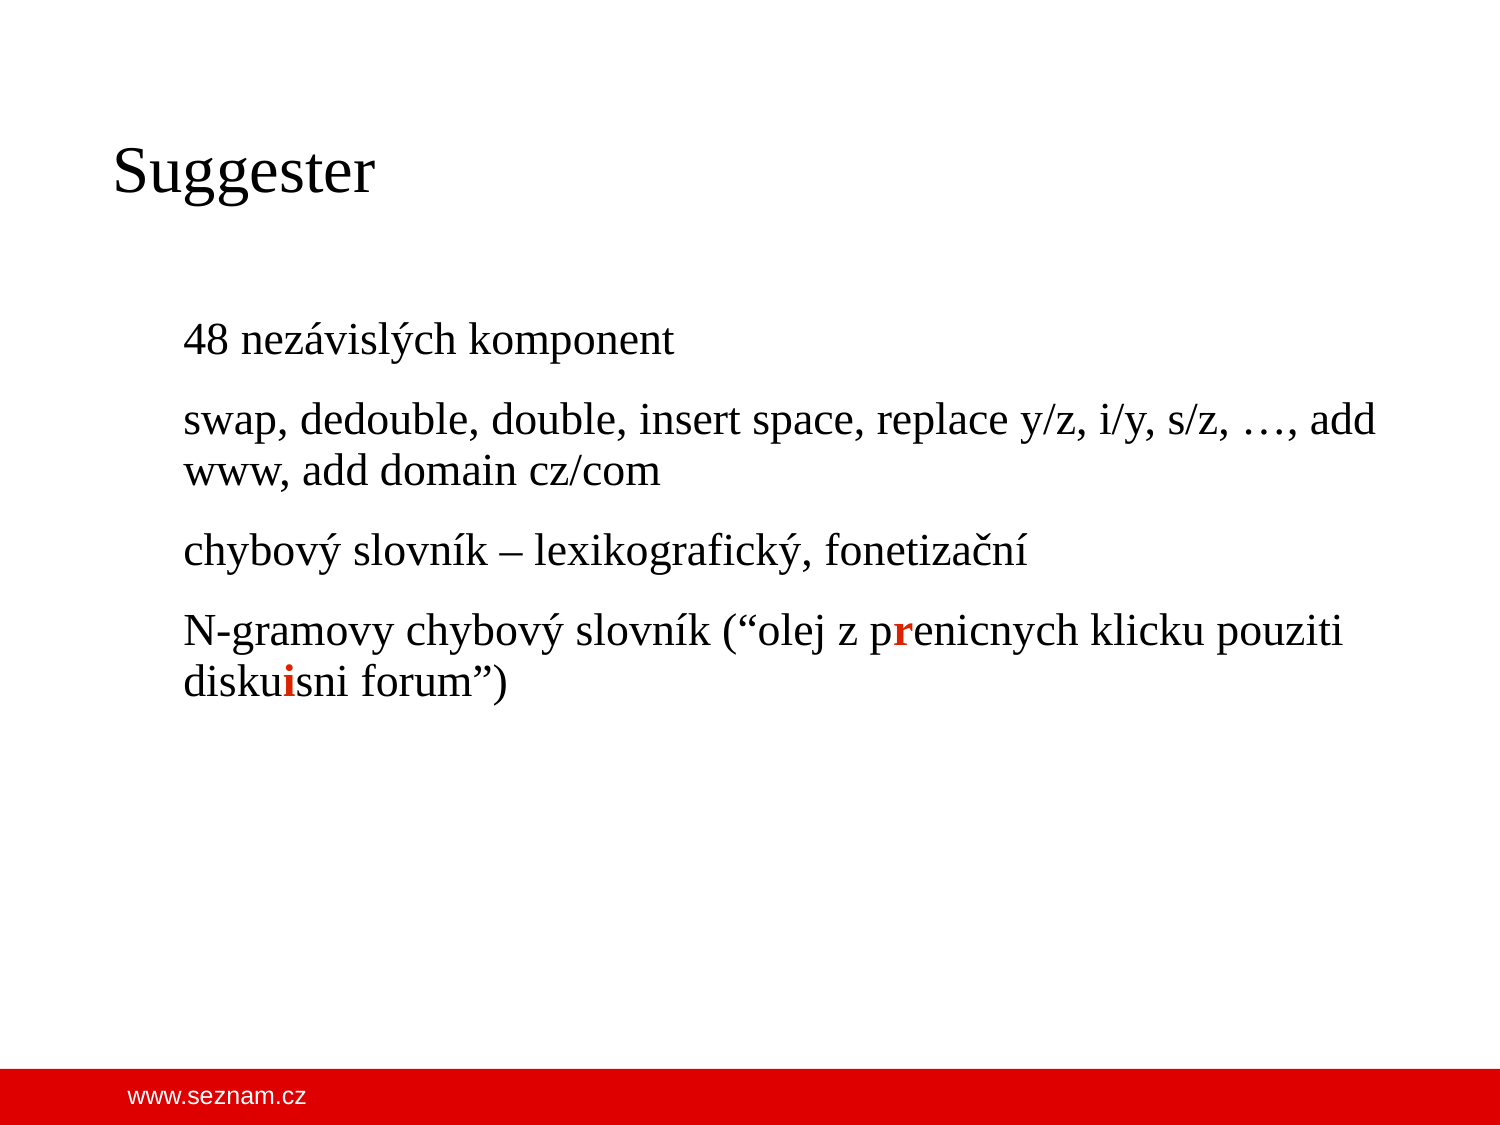

# Suggester
48 nezávislých komponent
swap, dedouble, double, insert space, replace y/z, i/y, s/z, …, add www, add domain cz/com
chybový slovník – lexikografický, fonetizační
N-gramovy chybový slovník (“olej z prenicnych klicku pouziti diskuisni forum”)